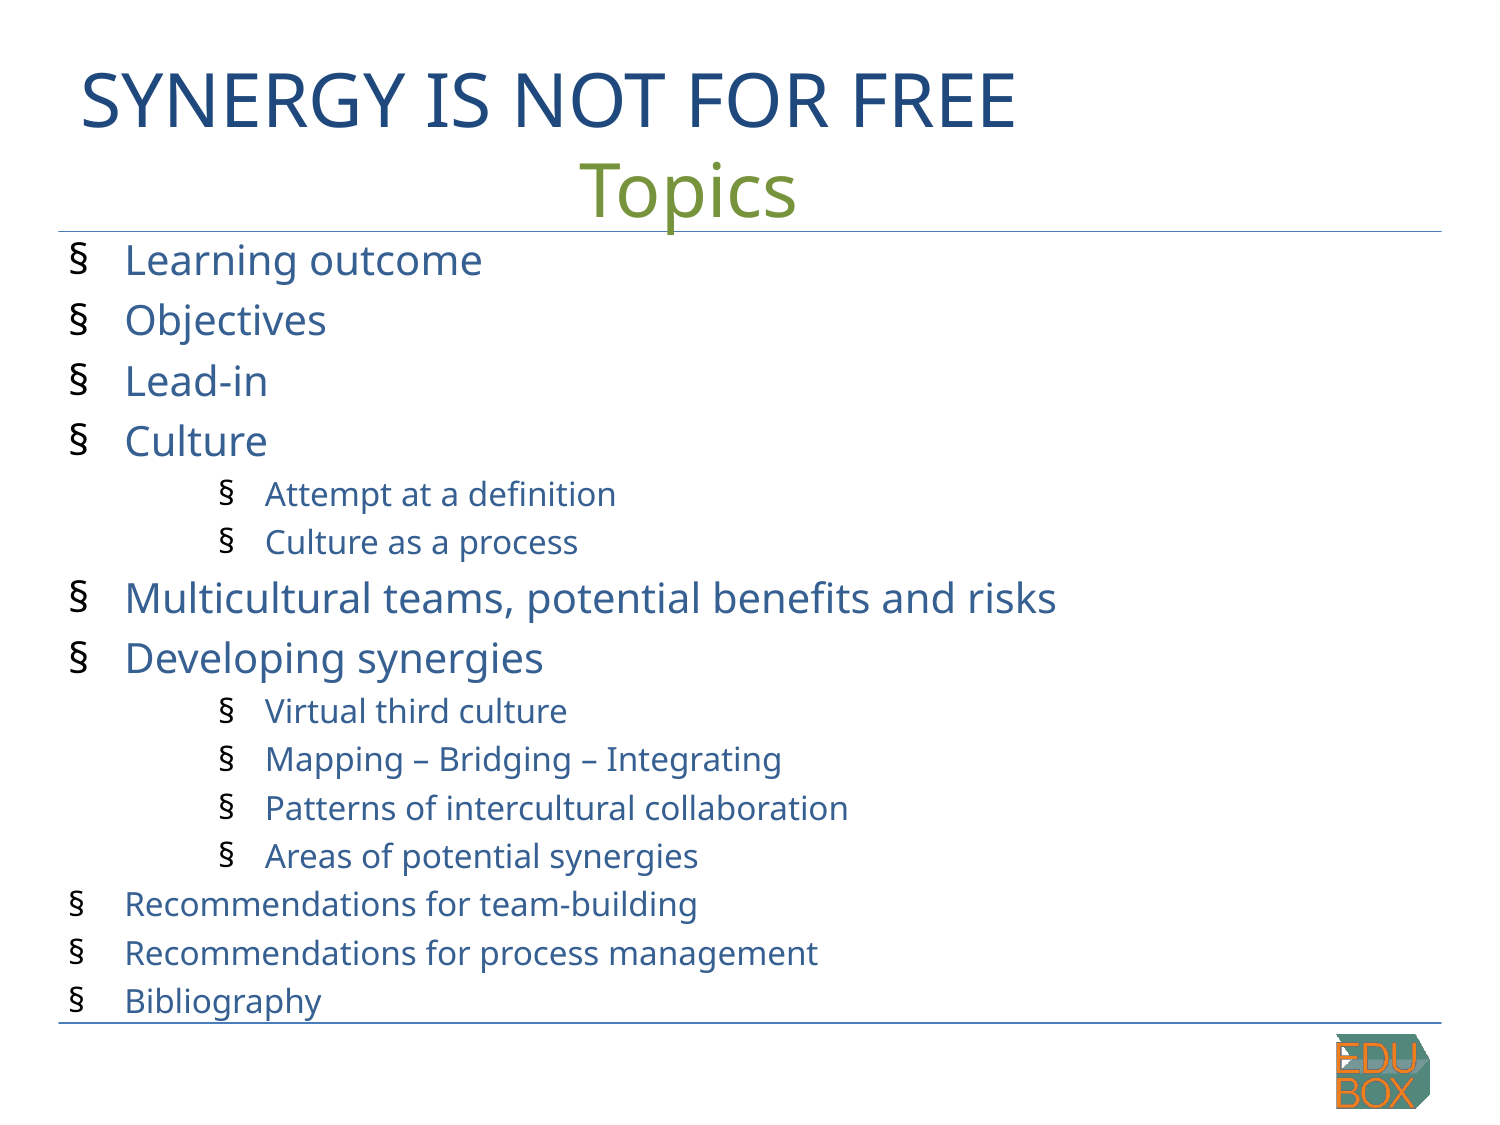

# SYNERGY IS NOT FOR FREE
Topics
Learning outcome
Objectives
Lead-in
Culture
Attempt at a definition
Culture as a process
Multicultural teams, potential benefits and risks
Developing synergies
Virtual third culture
Mapping – Bridging – Integrating
Patterns of intercultural collaboration
Areas of potential synergies
Recommendations for team-building
Recommendations for process management
Bibliography